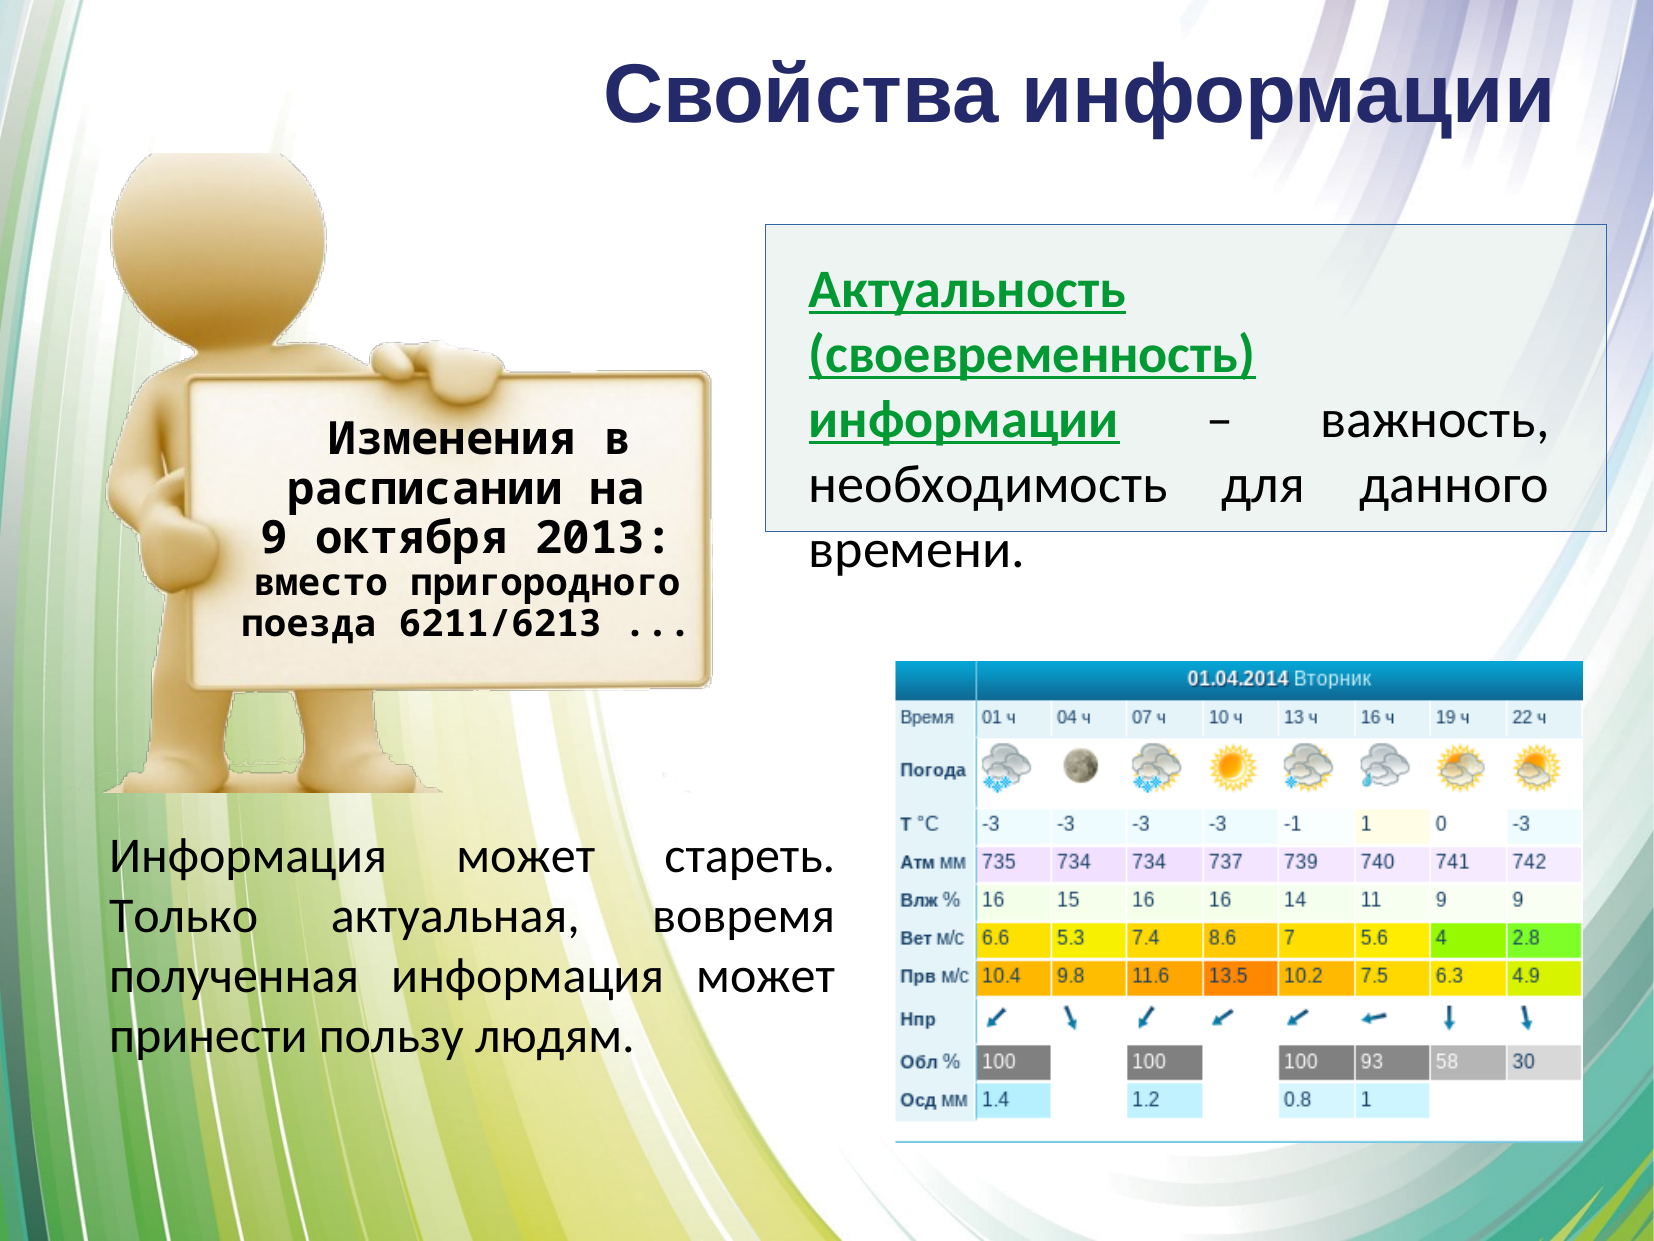

Свойства информации
Актуальность (своевременность) информации – важность, необходимость для данного времени.
 Изменения в расписании на
9 октября 2013:
вместо пригородного поезда 6211/6213 ...
Информация может стареть. Только актуальная, вовремя полученная информация может принести пользу людям.